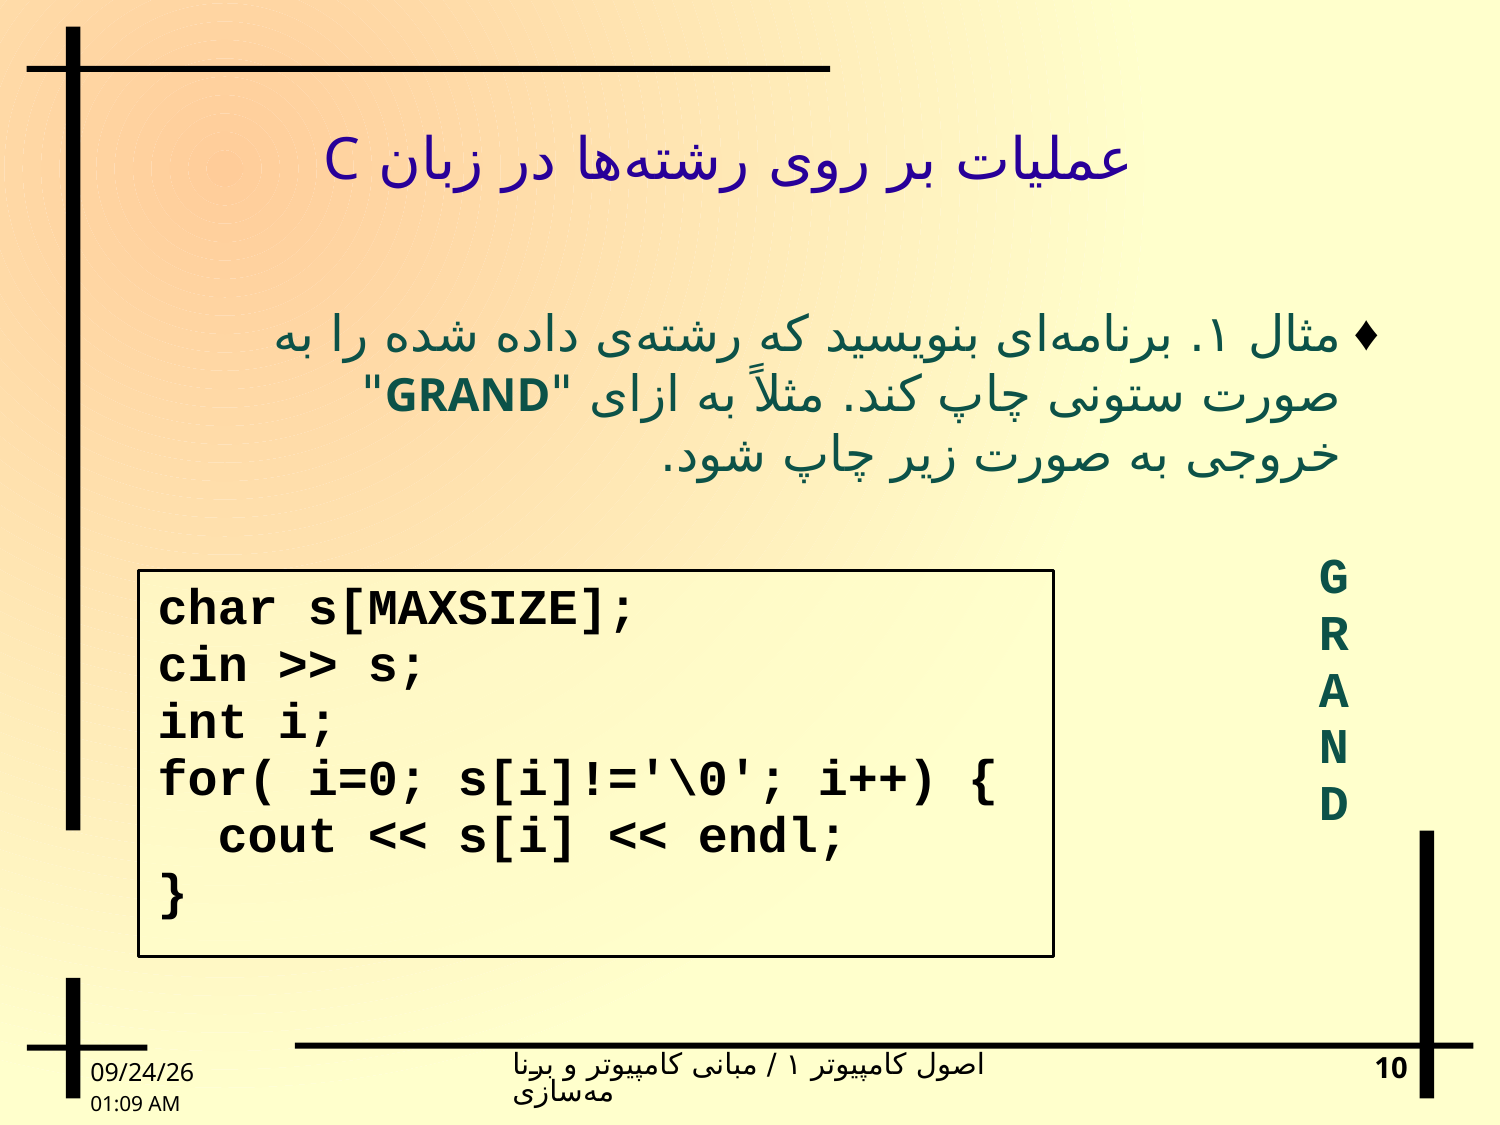

# عملیات بر روی رشته‌ها در زبان C
مثال ۱. برنامه‌ای بنویسید که رشته‌ی داده شده را به صورت ستونی چاپ کند. مثلاً به ازای "GRAND" خروجی به صورت زیر چاپ شود.
G
R
A
N
D
char s[MAXSIZE];
cin >> s;
int i;
for( i=0; s[i]!='\0'; i++) {
 cout << s[i] << endl;
}
اصول کامپیوتر ۱ / مبانی کامپیوتر و برنامه‌سازی
10